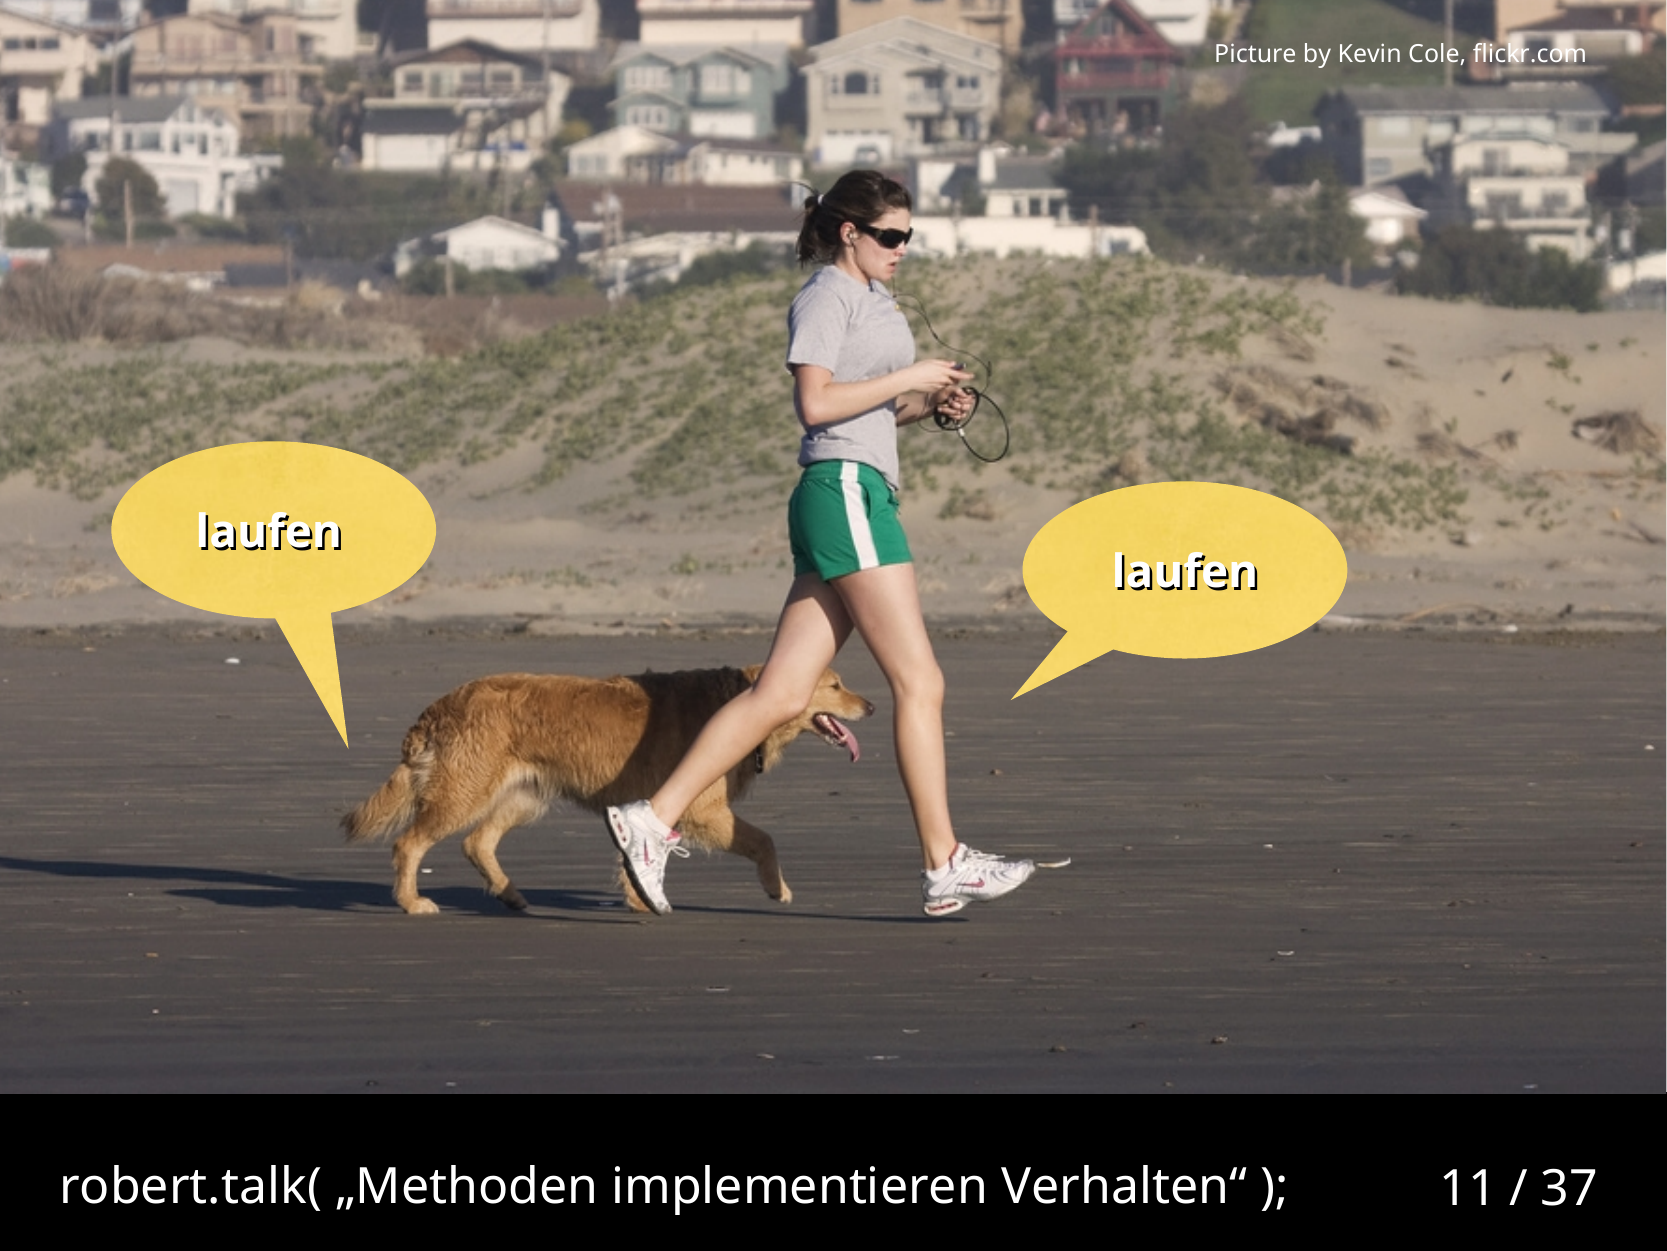

Picture by Kevin Cole, flickr.com
 laufen
laufen
robert.talk( „Methoden implementieren Verhalten“ );
11